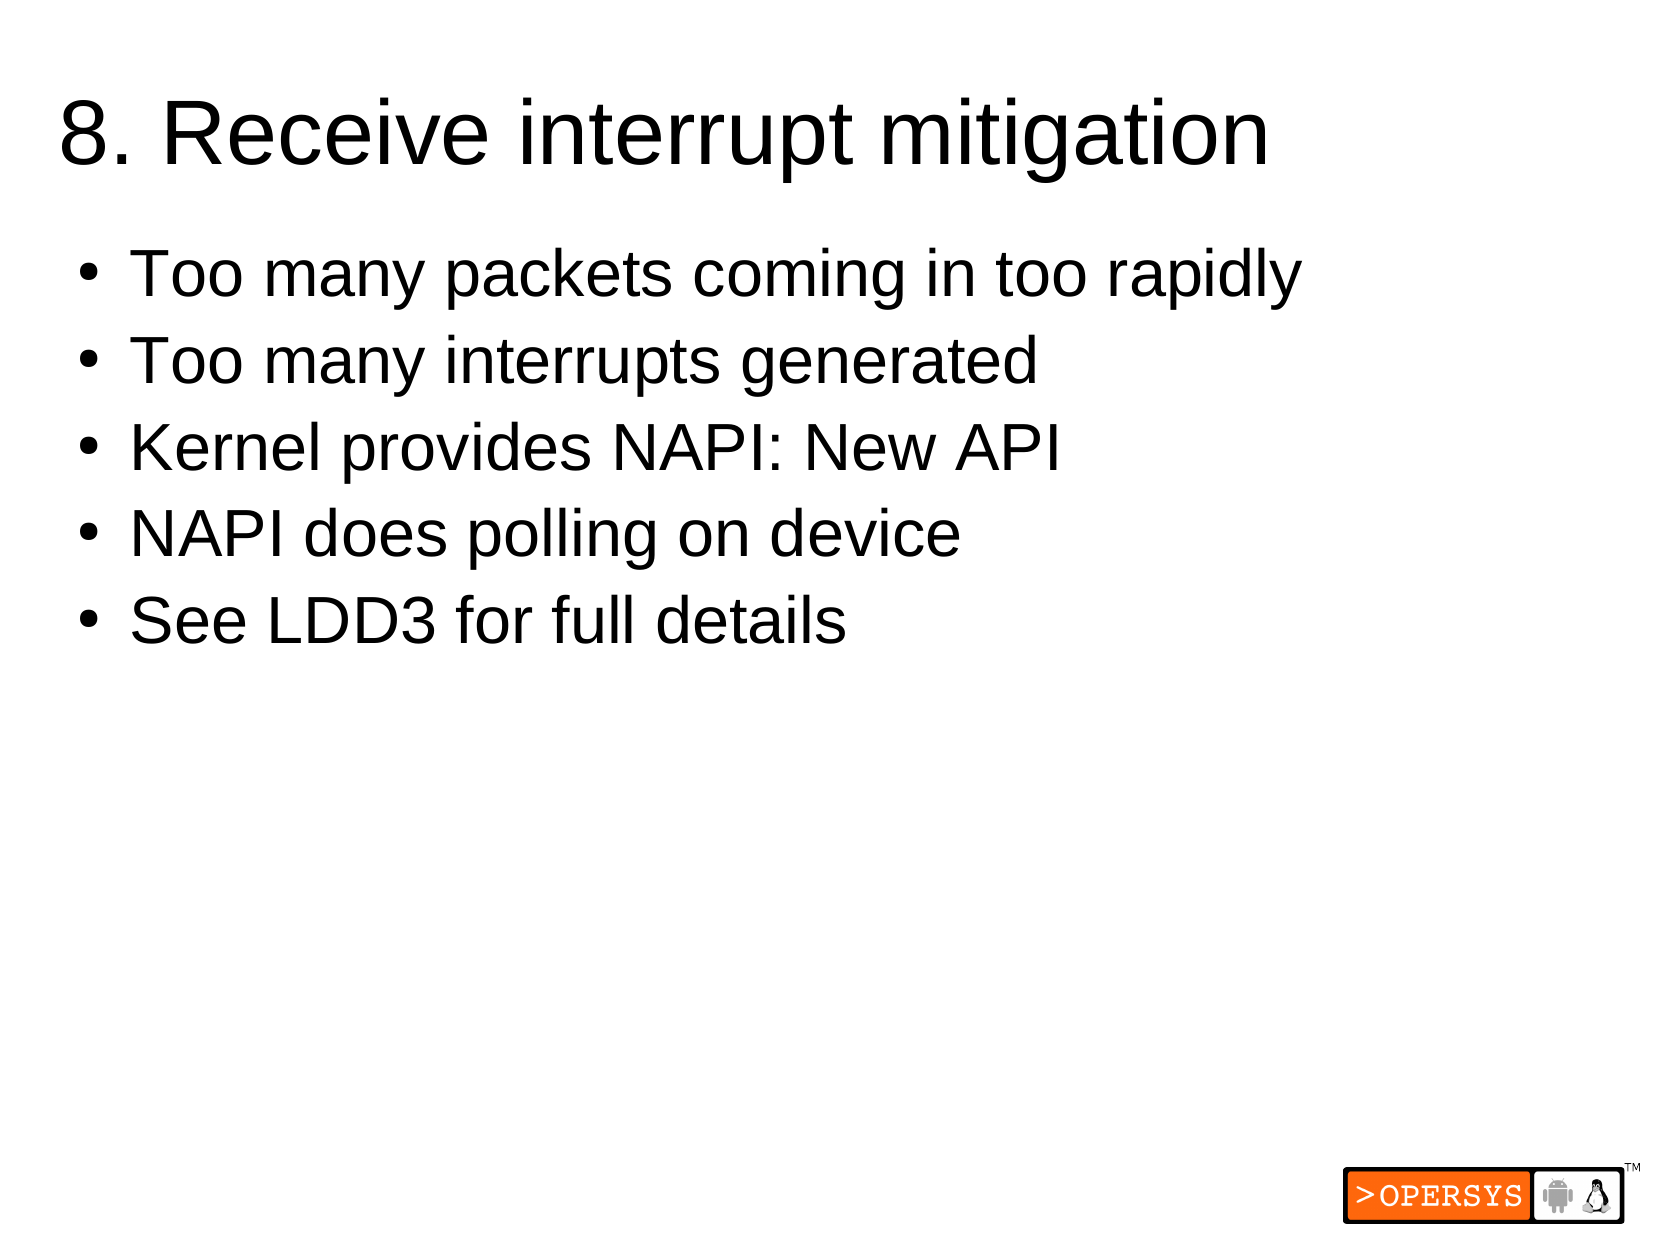

# 8. Receive interrupt mitigation
Too many packets coming in too rapidly
Too many interrupts generated
Kernel provides NAPI: New API
NAPI does polling on device
See LDD3 for full details